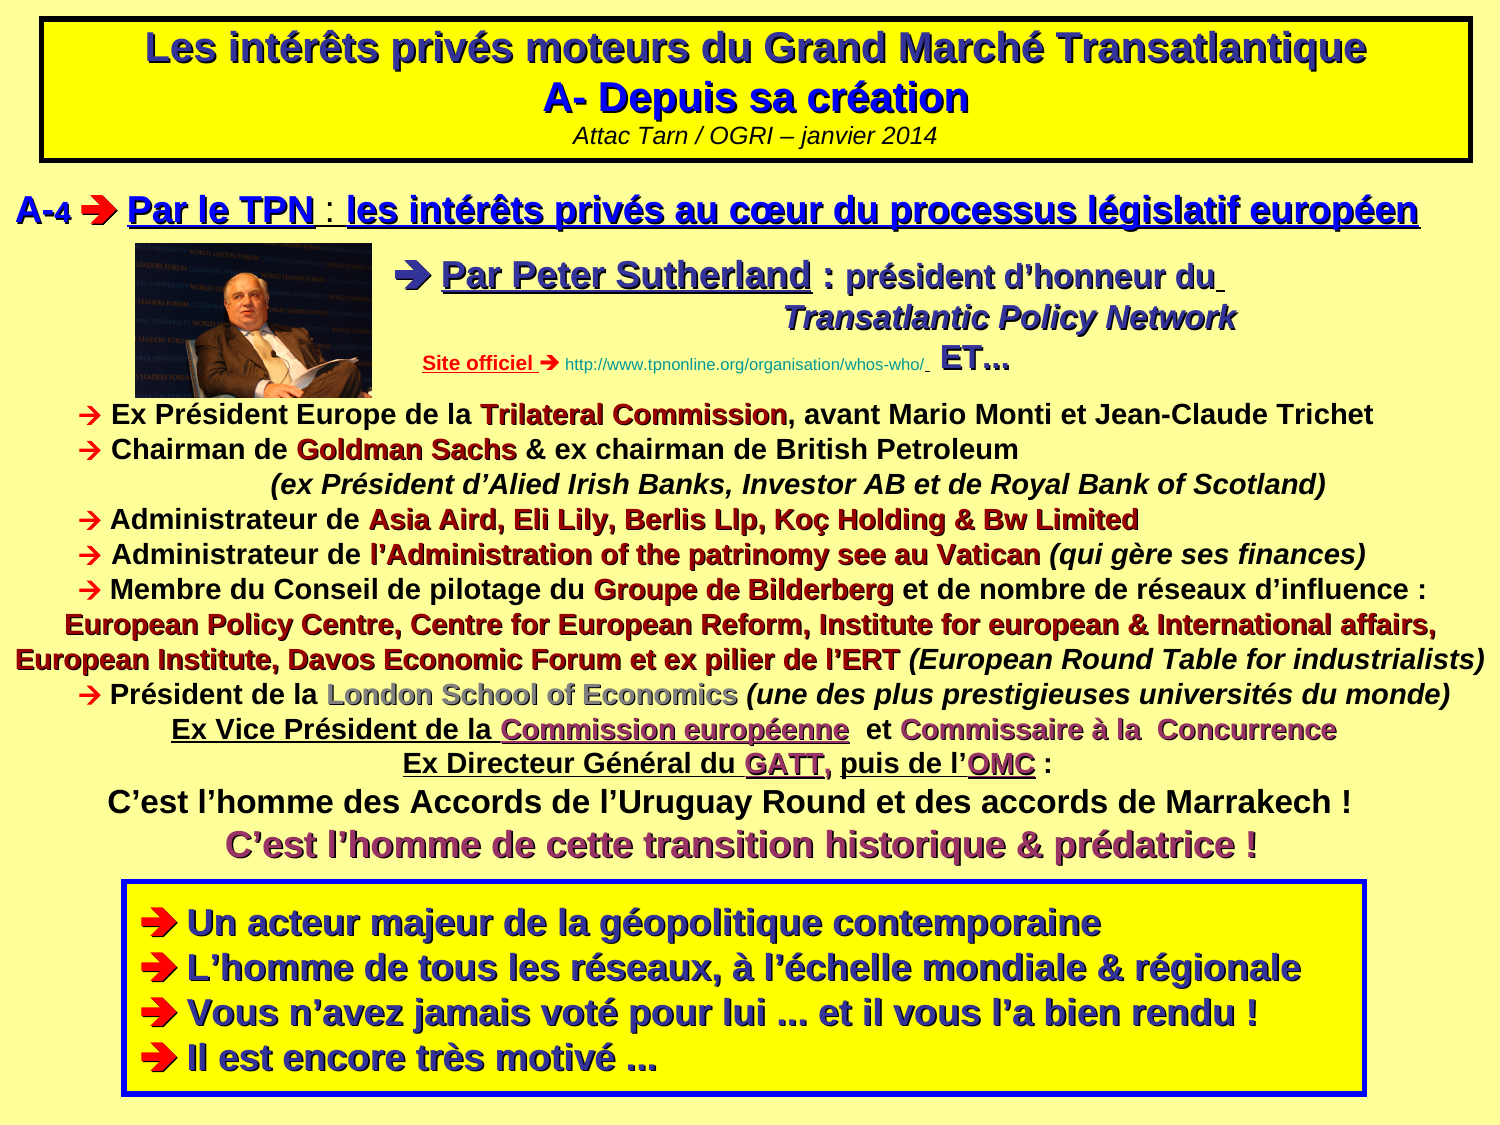

A-4  Par le TPN : les intérêts privés au cœur du processus législatif européen
  Par Peter Sutherland : président d’honneur du
 Transatlantic Policy Network
 ET...
  Ex Président Europe de la Trilateral Commission, avant Mario Monti et Jean-Claude Trichet
  Chairman de Goldman Sachs & ex chairman de British Petroleum
 (ex Président d’Alied Irish Banks, Investor AB et de Royal Bank of Scotland)
  Administrateur de Asia Aird, Eli Lily, Berlis Llp, Koç Holding & Bw Limited
  Administrateur de l’Administration of the patrinomy see au Vatican (qui gère ses finances)
  Membre du Conseil de pilotage du Groupe de Bilderberg et de nombre de réseaux d’influence :
 European Policy Centre, Centre for European Reform, Institute for european & International affairs,
European Institute, Davos Economic Forum et ex pilier de l’ERT (European Round Table for industrialists)
  Président de la London School of Economics (une des plus prestigieuses universités du monde)
 Ex Vice Président de la Commission européenne et Commissaire à la Concurrence
 Ex Directeur Général du GATT, puis de l’OMC :
 C’est l’homme des Accords de l’Uruguay Round et des accords de Marrakech !
 C’est l’homme de cette transition historique & prédatrice !
Les intérêts privés moteurs du Grand Marché Transatlantique
A- Depuis sa création
Attac Tarn / OGRI – janvier 2014
Site officiel  http://www.tpnonline.org/organisation/whos-who/
 Un acteur majeur de la géopolitique contemporaine
 L’homme de tous les réseaux, à l’échelle mondiale & régionale
 Vous n’avez jamais voté pour lui ... et il vous l’a bien rendu !
 Il est encore très motivé ...